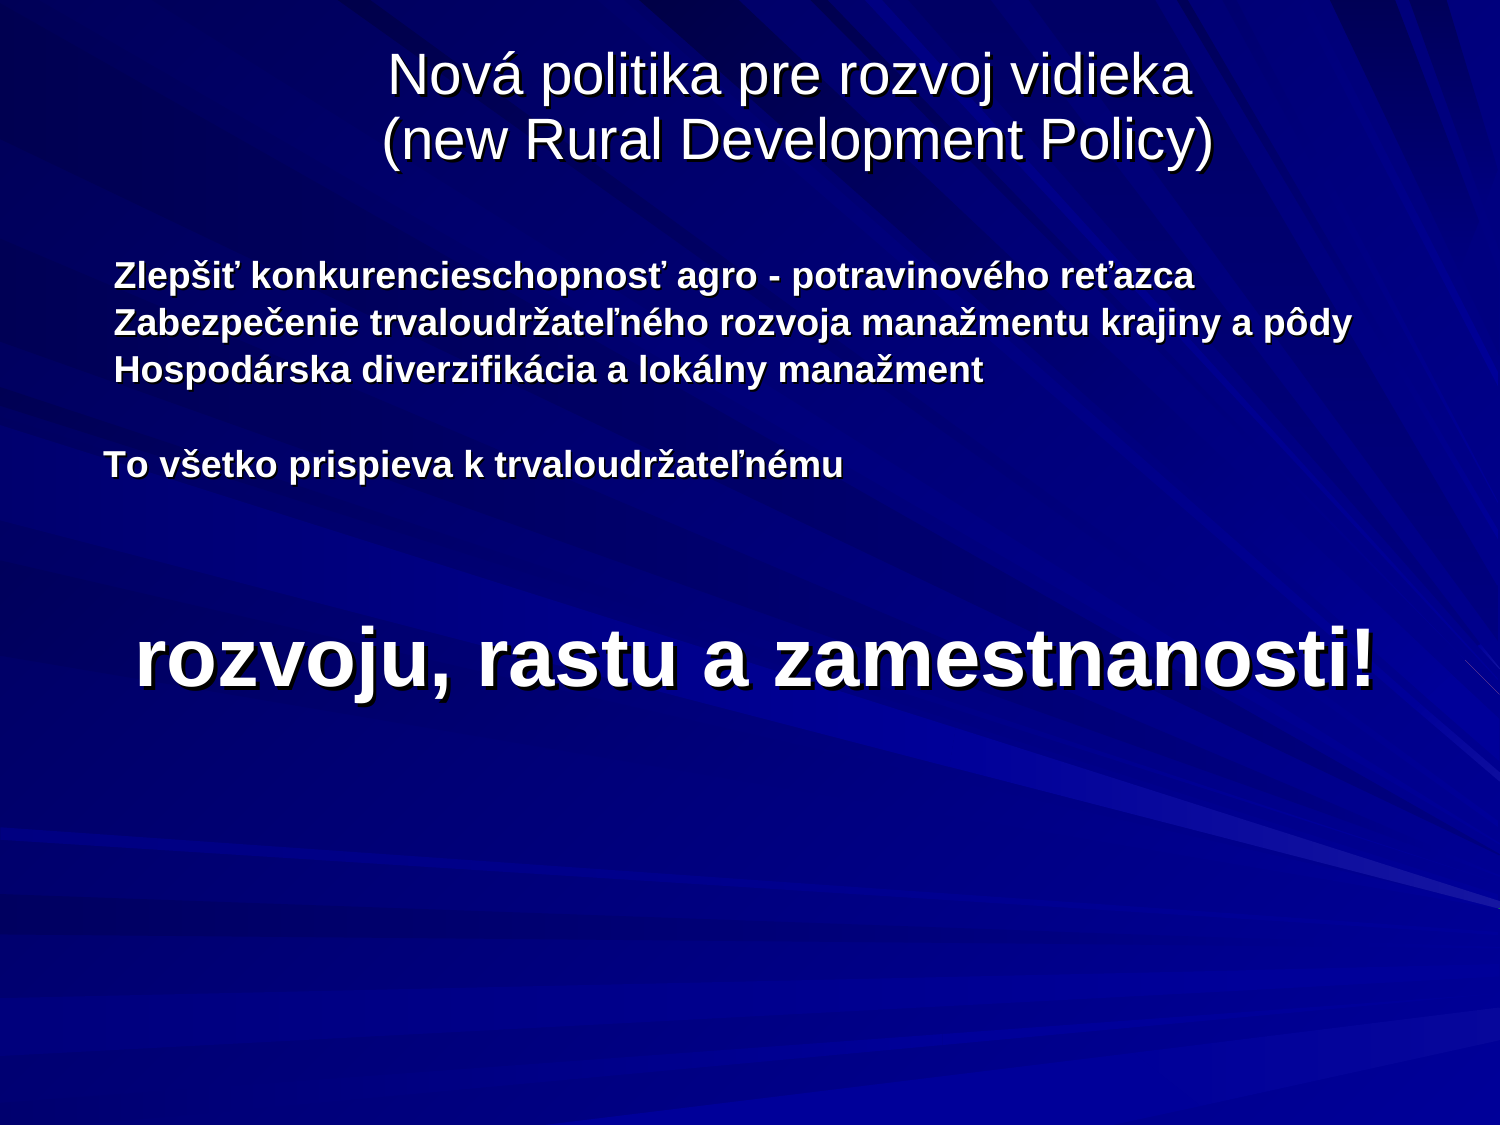

# Nová politika pre rozvoj vidieka (new Rural Development Policy)
 Zlepšiť konkurencieschopnosť agro - potravinového reťazca
 Zabezpečenie trvaloudržateľného rozvoja manažmentu krajiny a pôdy
 Hospodárska diverzifikácia a lokálny manažment
To všetko prispieva k trvaloudržateľnému
rozvoju, rastu a zamestnanosti!